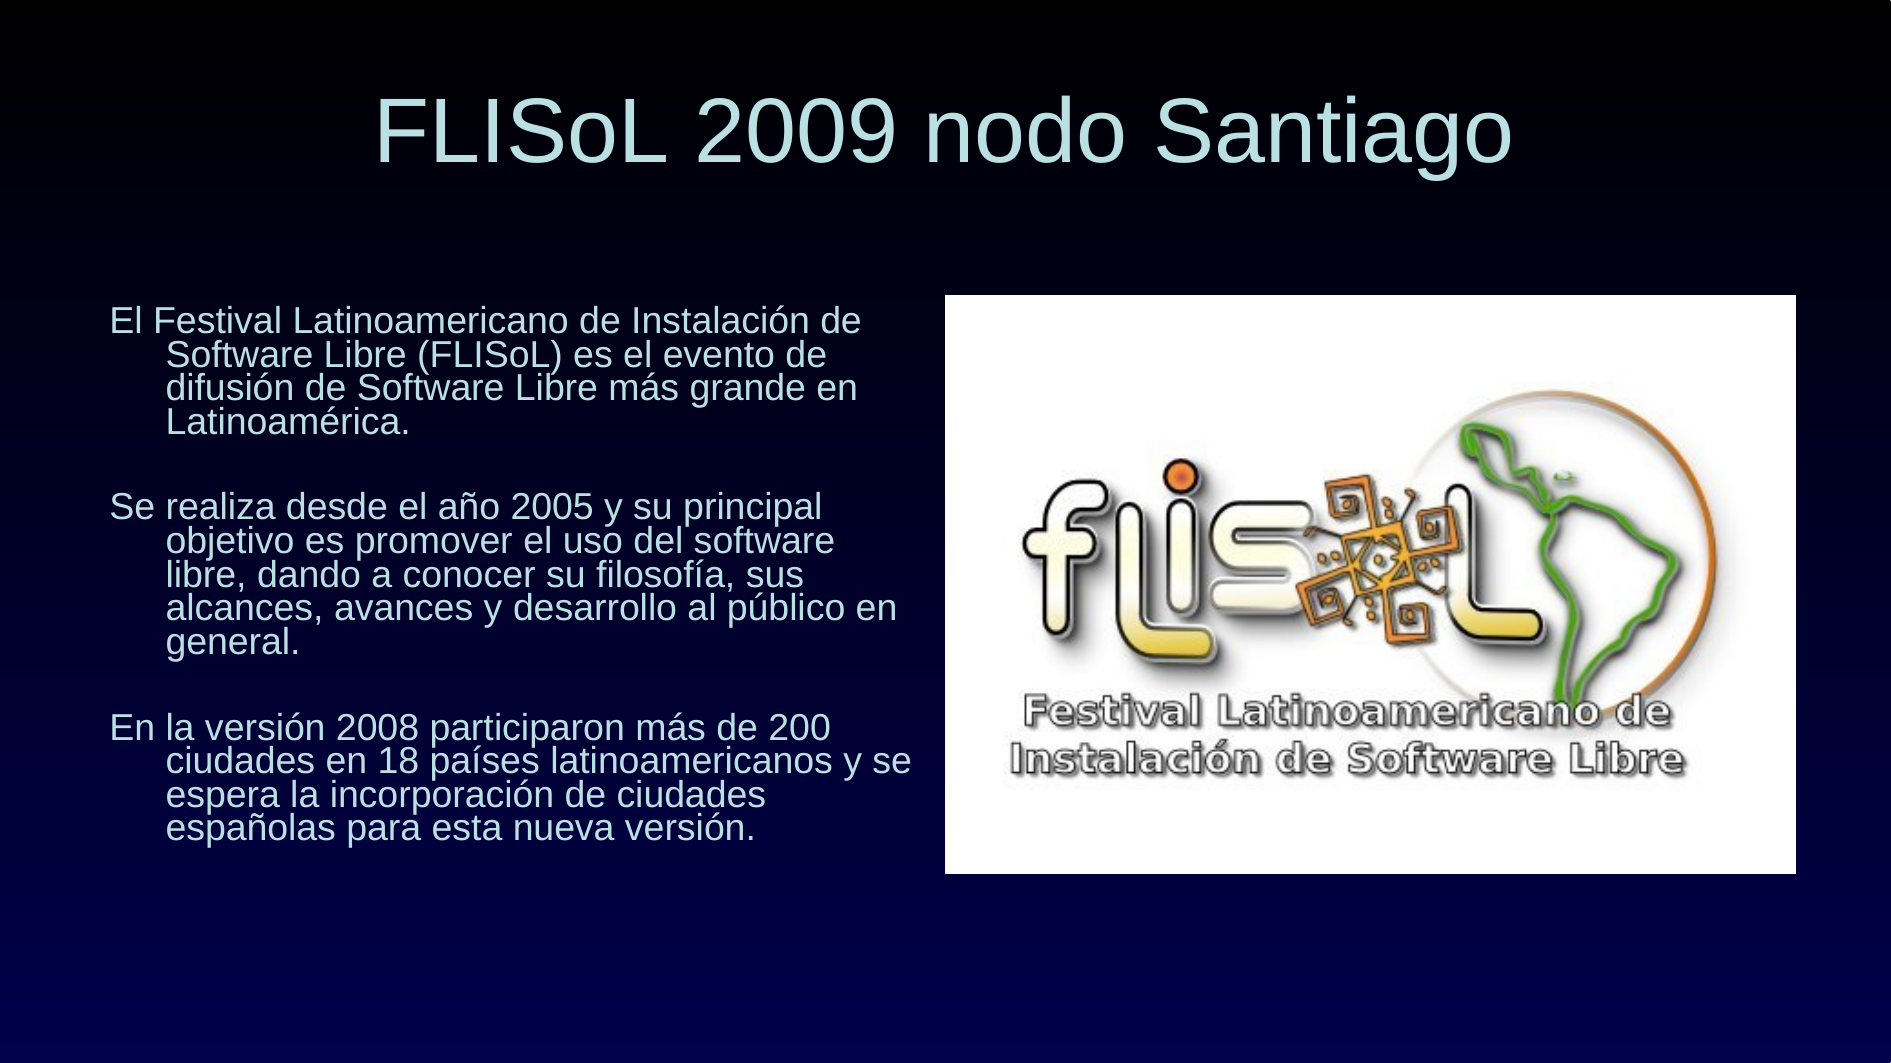

# FLISoL 2009 nodo Santiago
El Festival Latinoamericano de Instalación de Software Libre (FLISoL) es el evento de difusión de Software Libre más grande en Latinoamérica.
Se realiza desde el año 2005 y su principal objetivo es promover el uso del software libre, dando a conocer su filosofía, sus alcances, avances y desarrollo al público en general.
En la versión 2008 participaron más de 200 ciudades en 18 países latinoamericanos y se espera la incorporación de ciudades españolas para esta nueva versión.